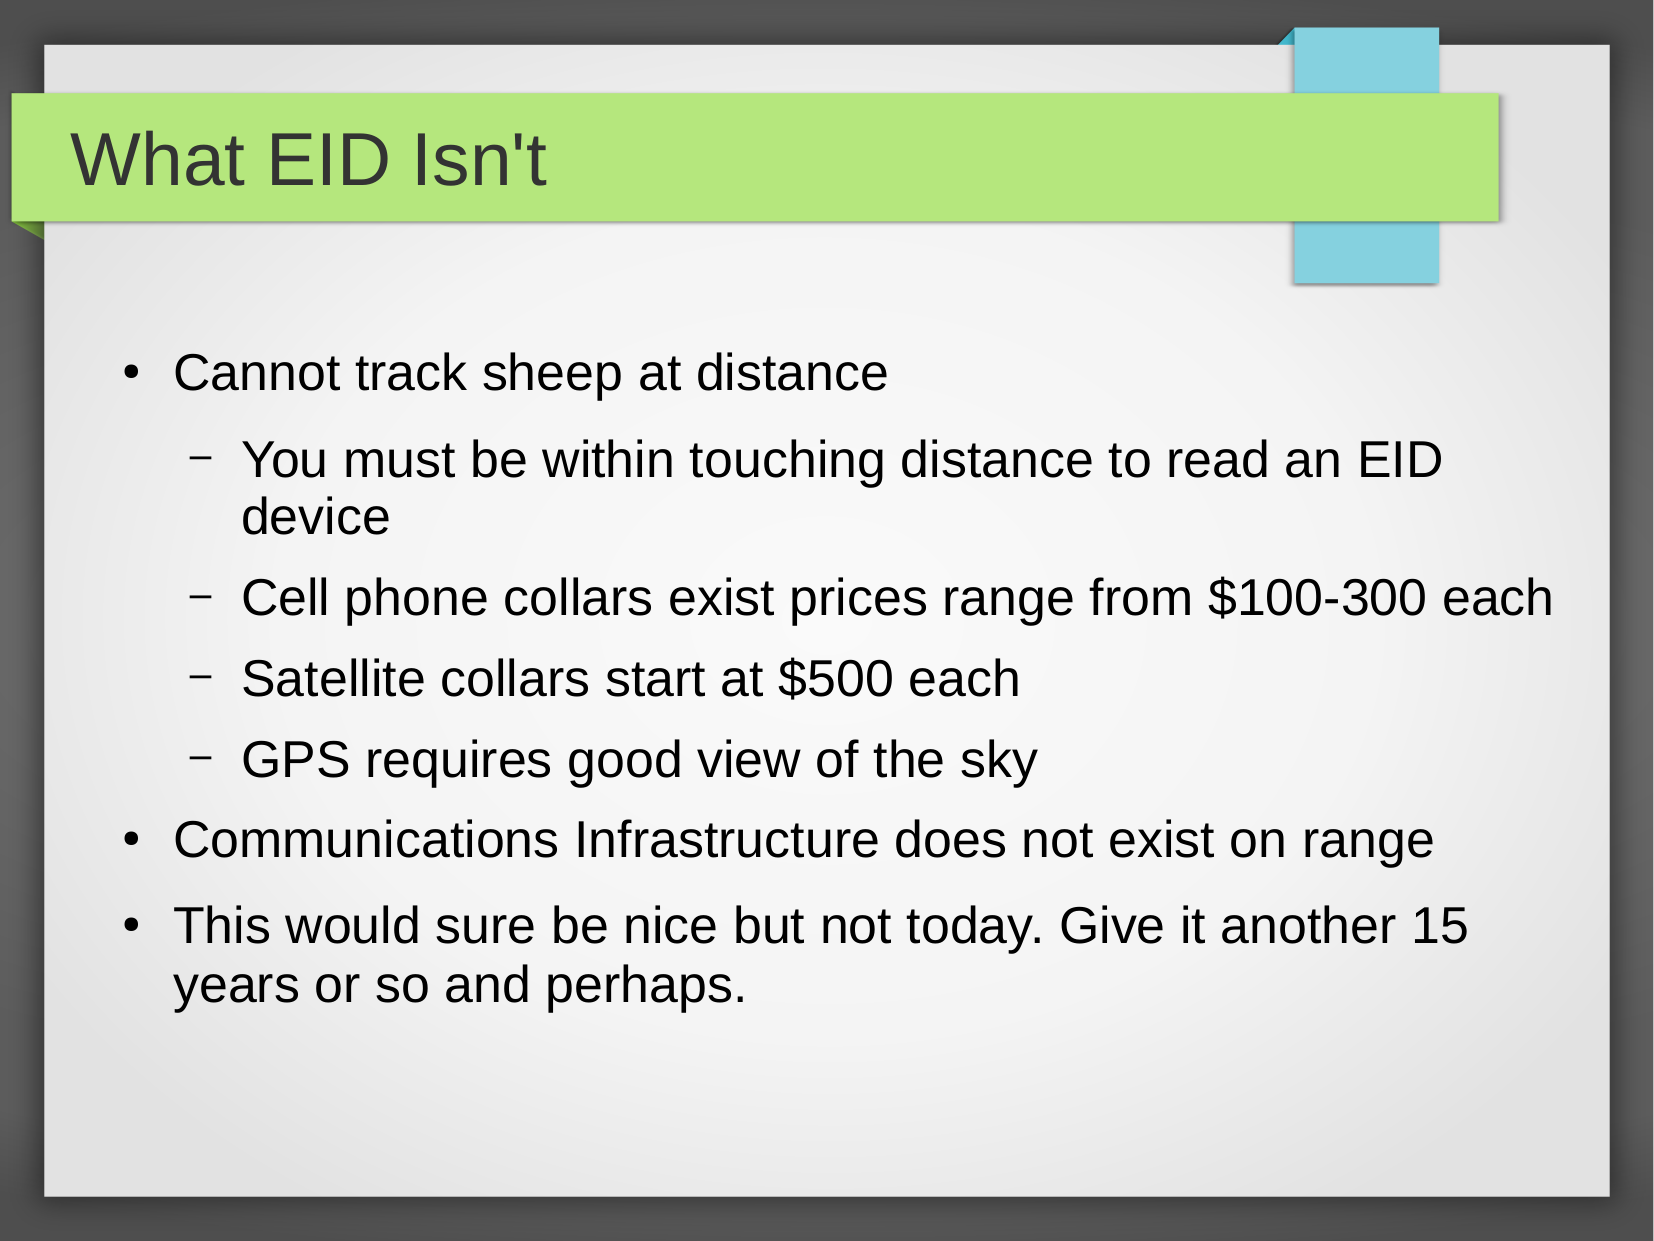

# What EID Isn't
Cannot track sheep at distance
You must be within touching distance to read an EID device
Cell phone collars exist prices range from $100-300 each
Satellite collars start at $500 each
GPS requires good view of the sky
Communications Infrastructure does not exist on range
This would sure be nice but not today. Give it another 15 years or so and perhaps.